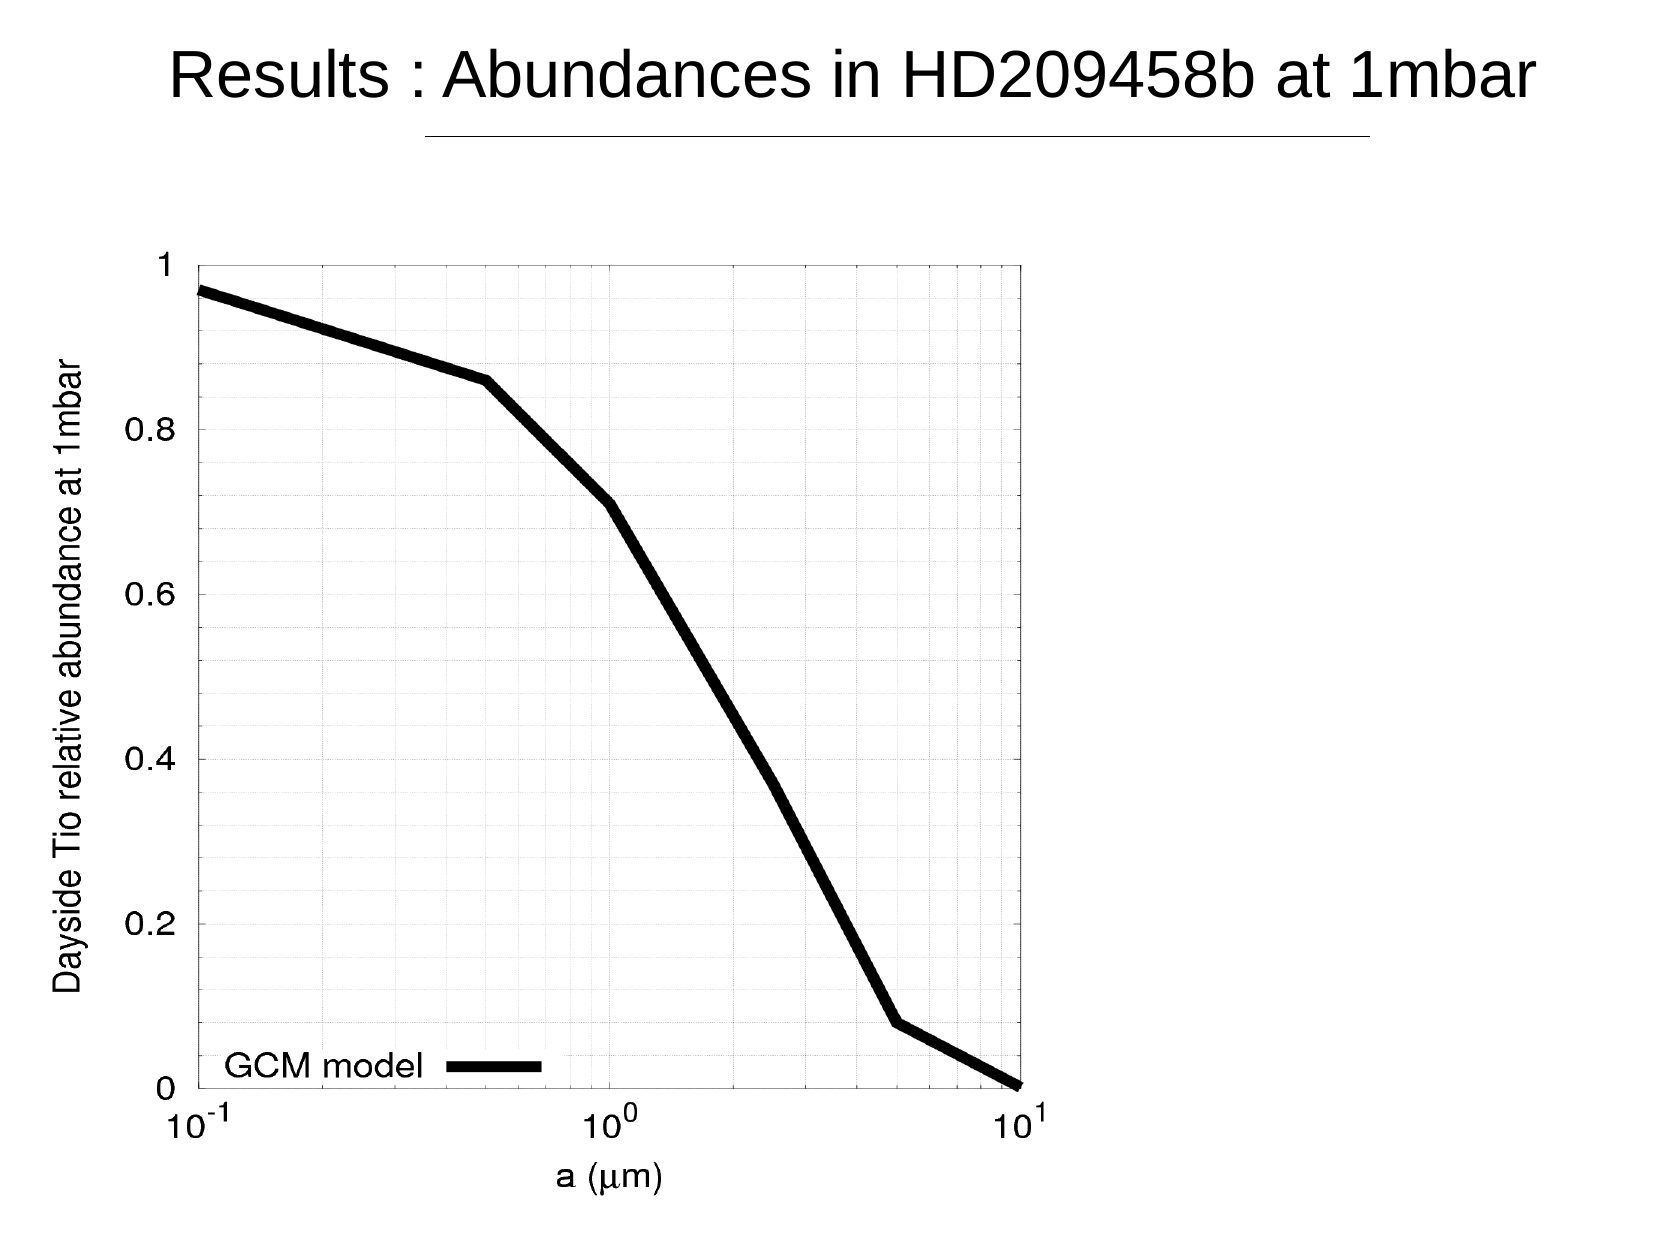

Results : Abundances in HD209458b at 1mbar